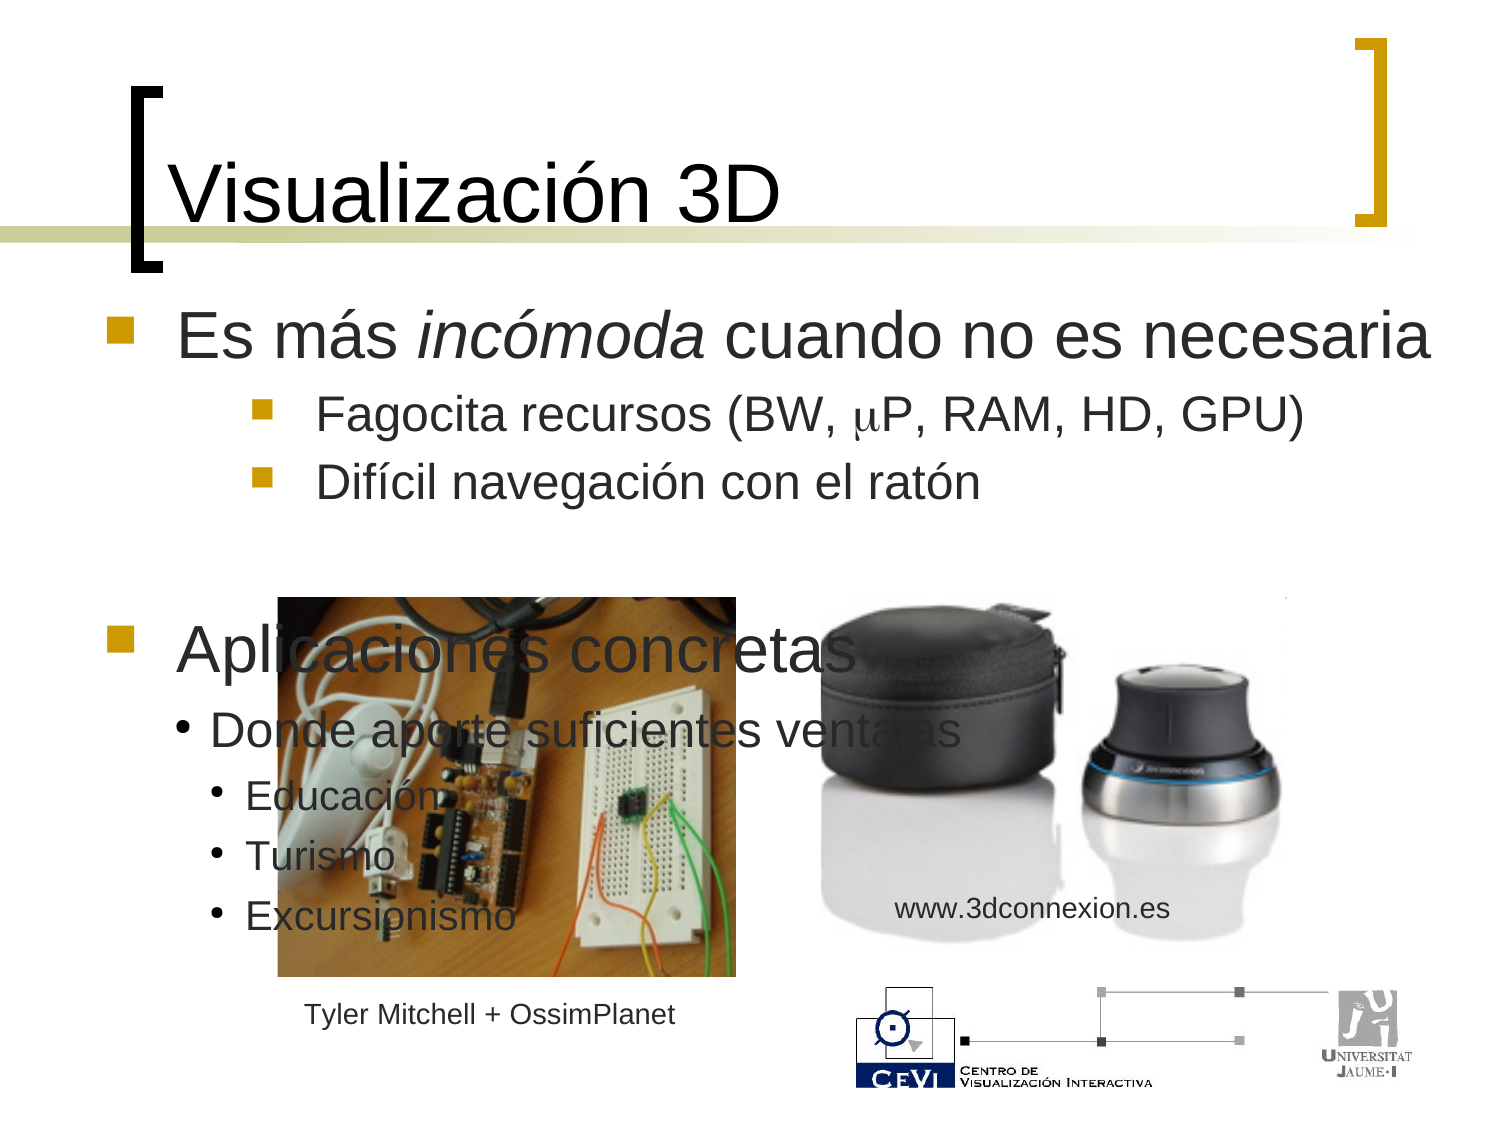

# Visualización 3D
Es más incómoda cuando no es necesaria
Fagocita recursos (BW, P, RAM, HD, GPU)
Difícil navegación con el ratón
Aplicaciones concretas
Donde aporte suficientes ventajas
Educación
Turismo
Excursionismo
www.3dconnexion.es
Tyler Mitchell + OssimPlanet
4